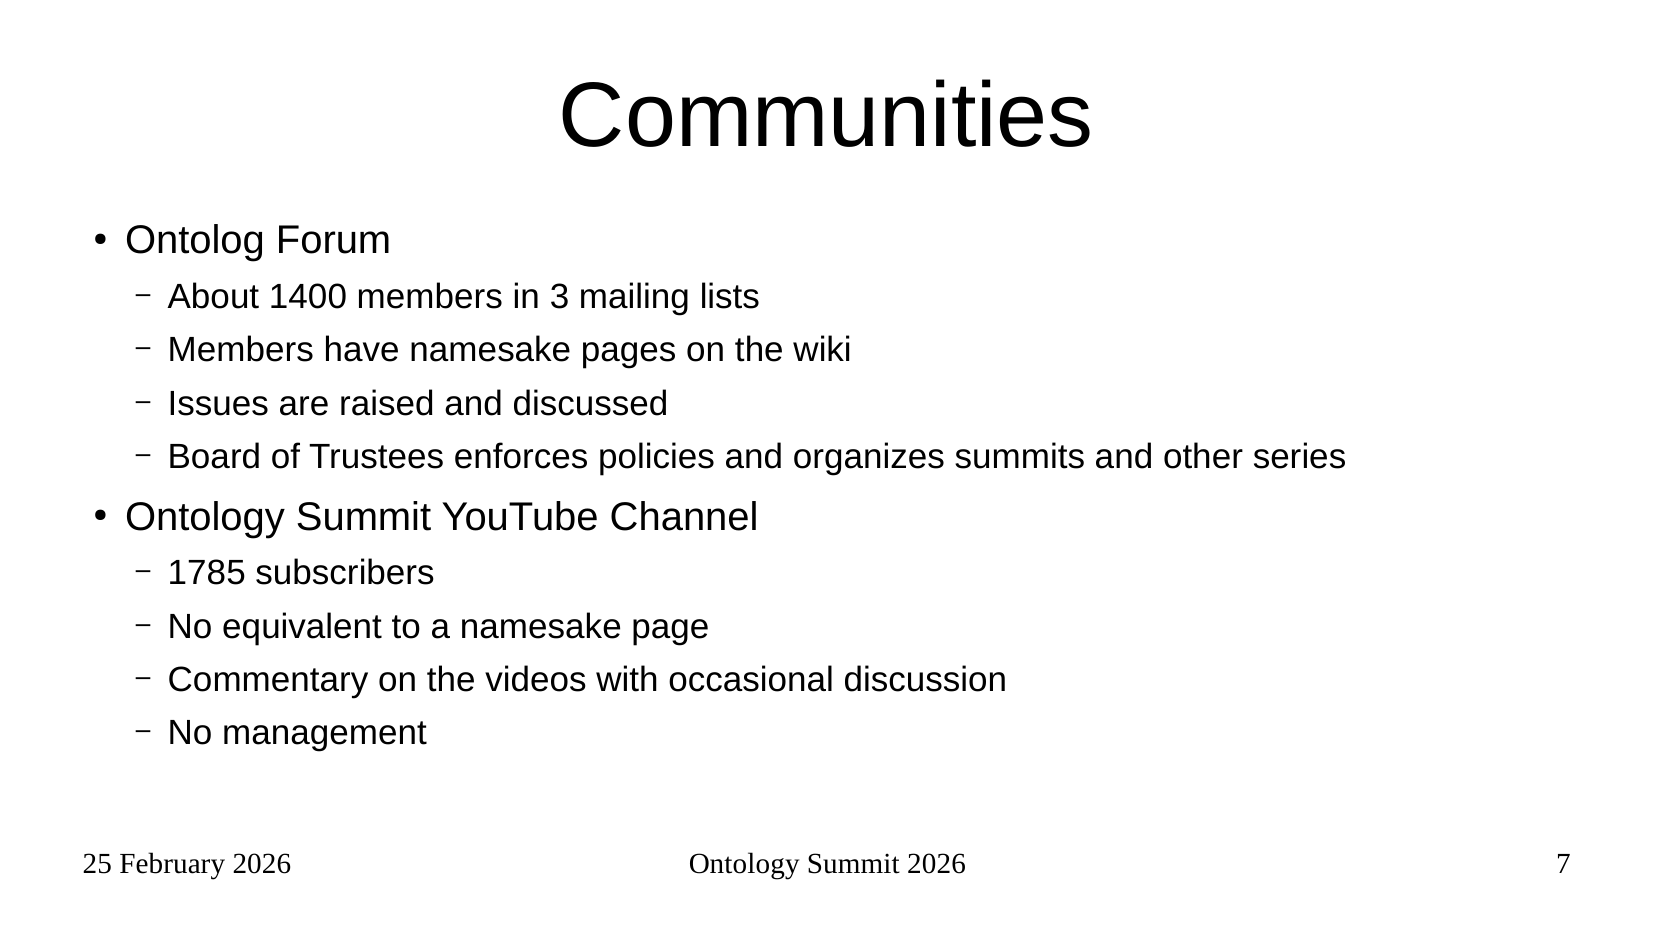

# Communities
Ontolog Forum
About 1400 members in 3 mailing lists
Members have namesake pages on the wiki
Issues are raised and discussed
Board of Trustees enforces policies and organizes summits and other series
Ontology Summit YouTube Channel
1785 subscribers
No equivalent to a namesake page
Commentary on the videos with occasional discussion
No management
25 February 2026
Ontology Summit 2026
7